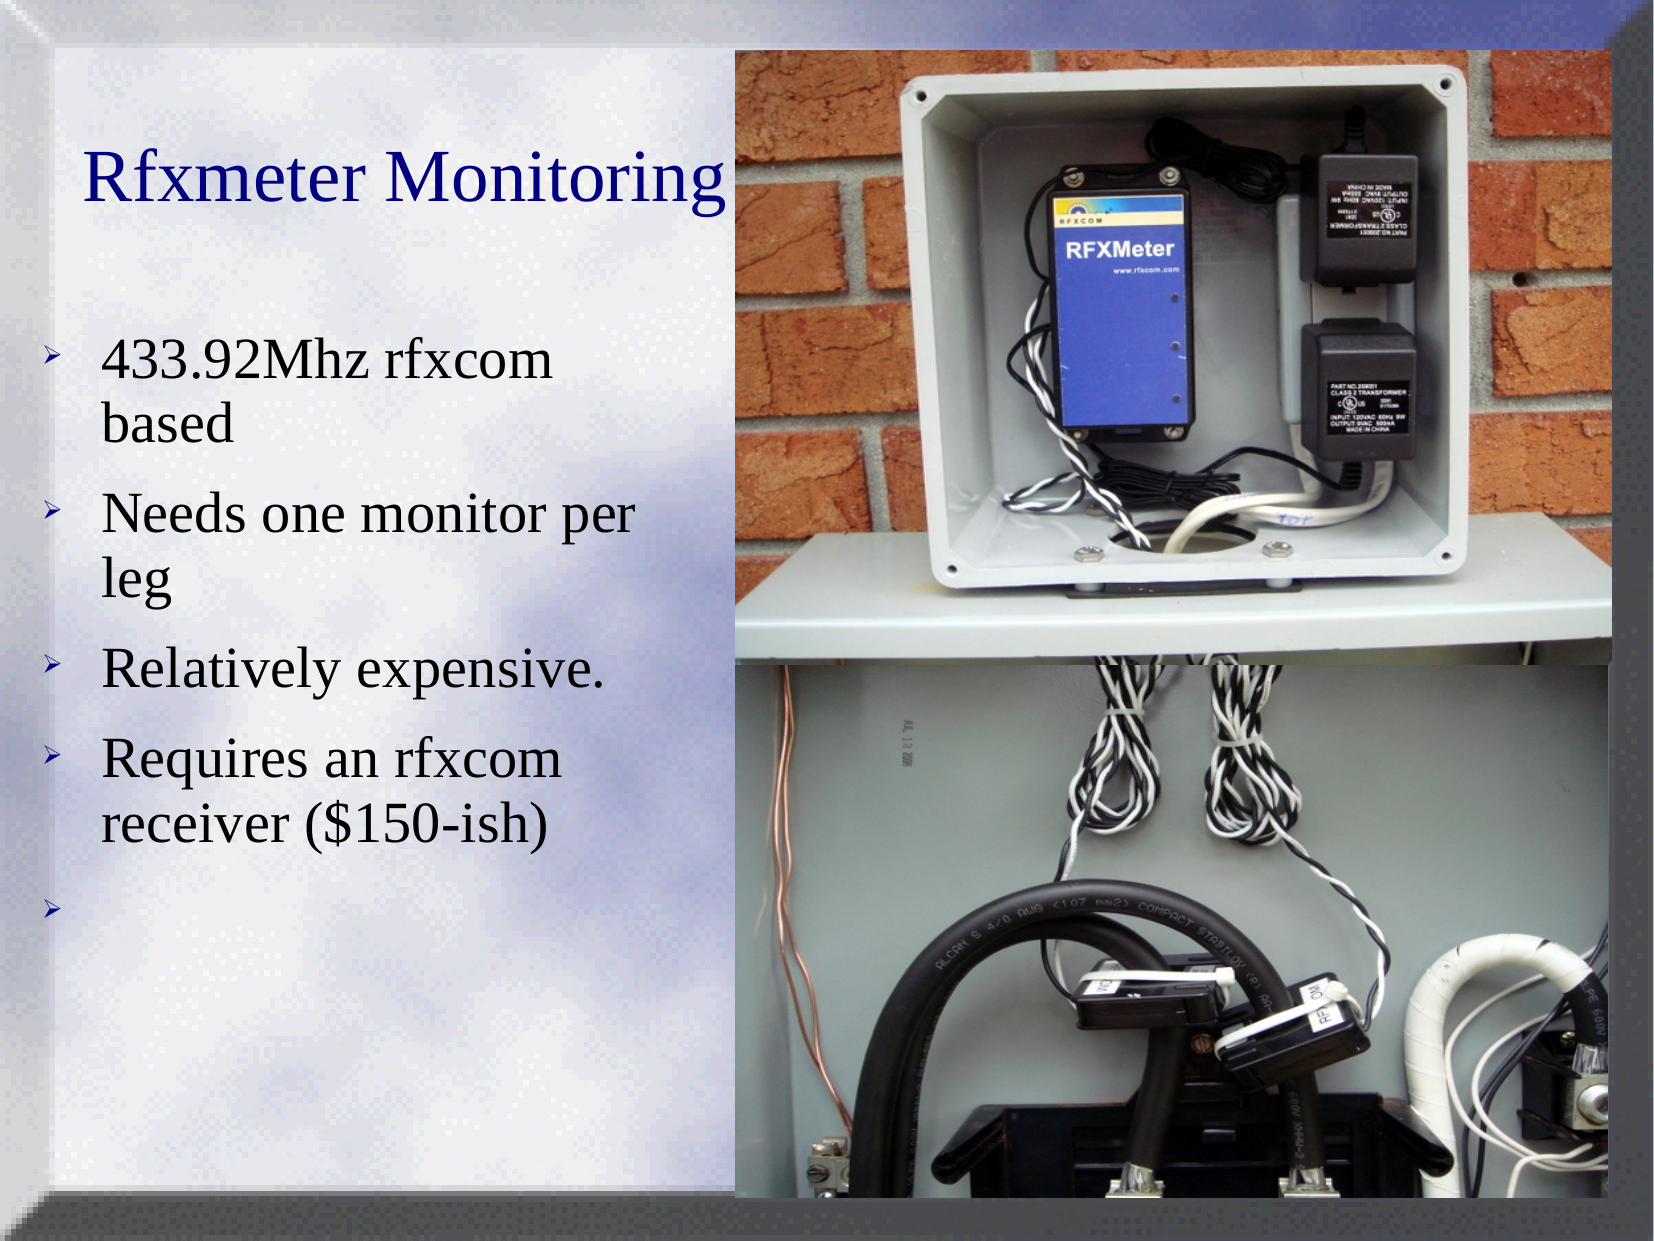

# Rfxmeter Monitoring
433.92Mhz rfxcom based
Needs one monitor per leg
Relatively expensive.
Requires an rfxcom receiver ($150-ish)